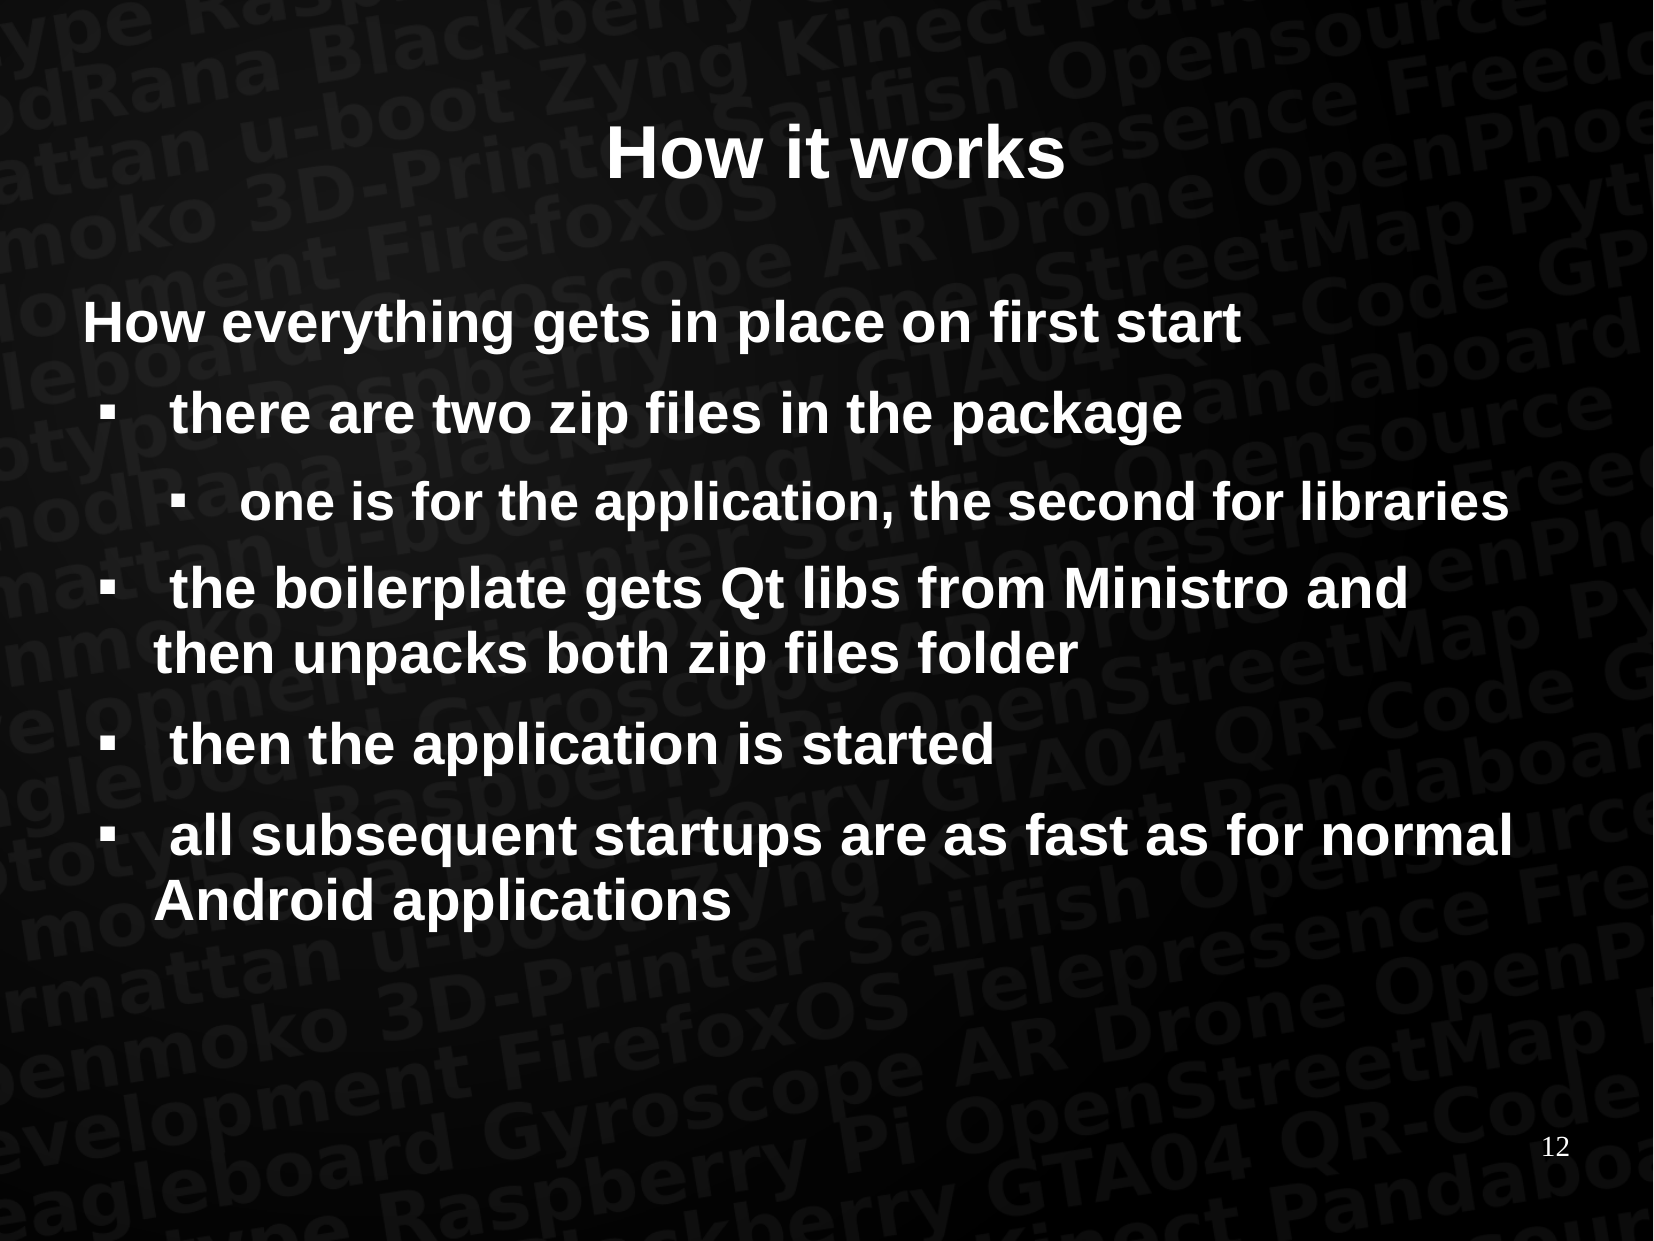

# How it works
How everything gets in place on first start
 there are two zip files in the package
 one is for the application, the second for libraries
 the boilerplate gets Qt libs from Ministro and then unpacks both zip files folder
 then the application is started
 all subsequent startups are as fast as for normal Android applications
12